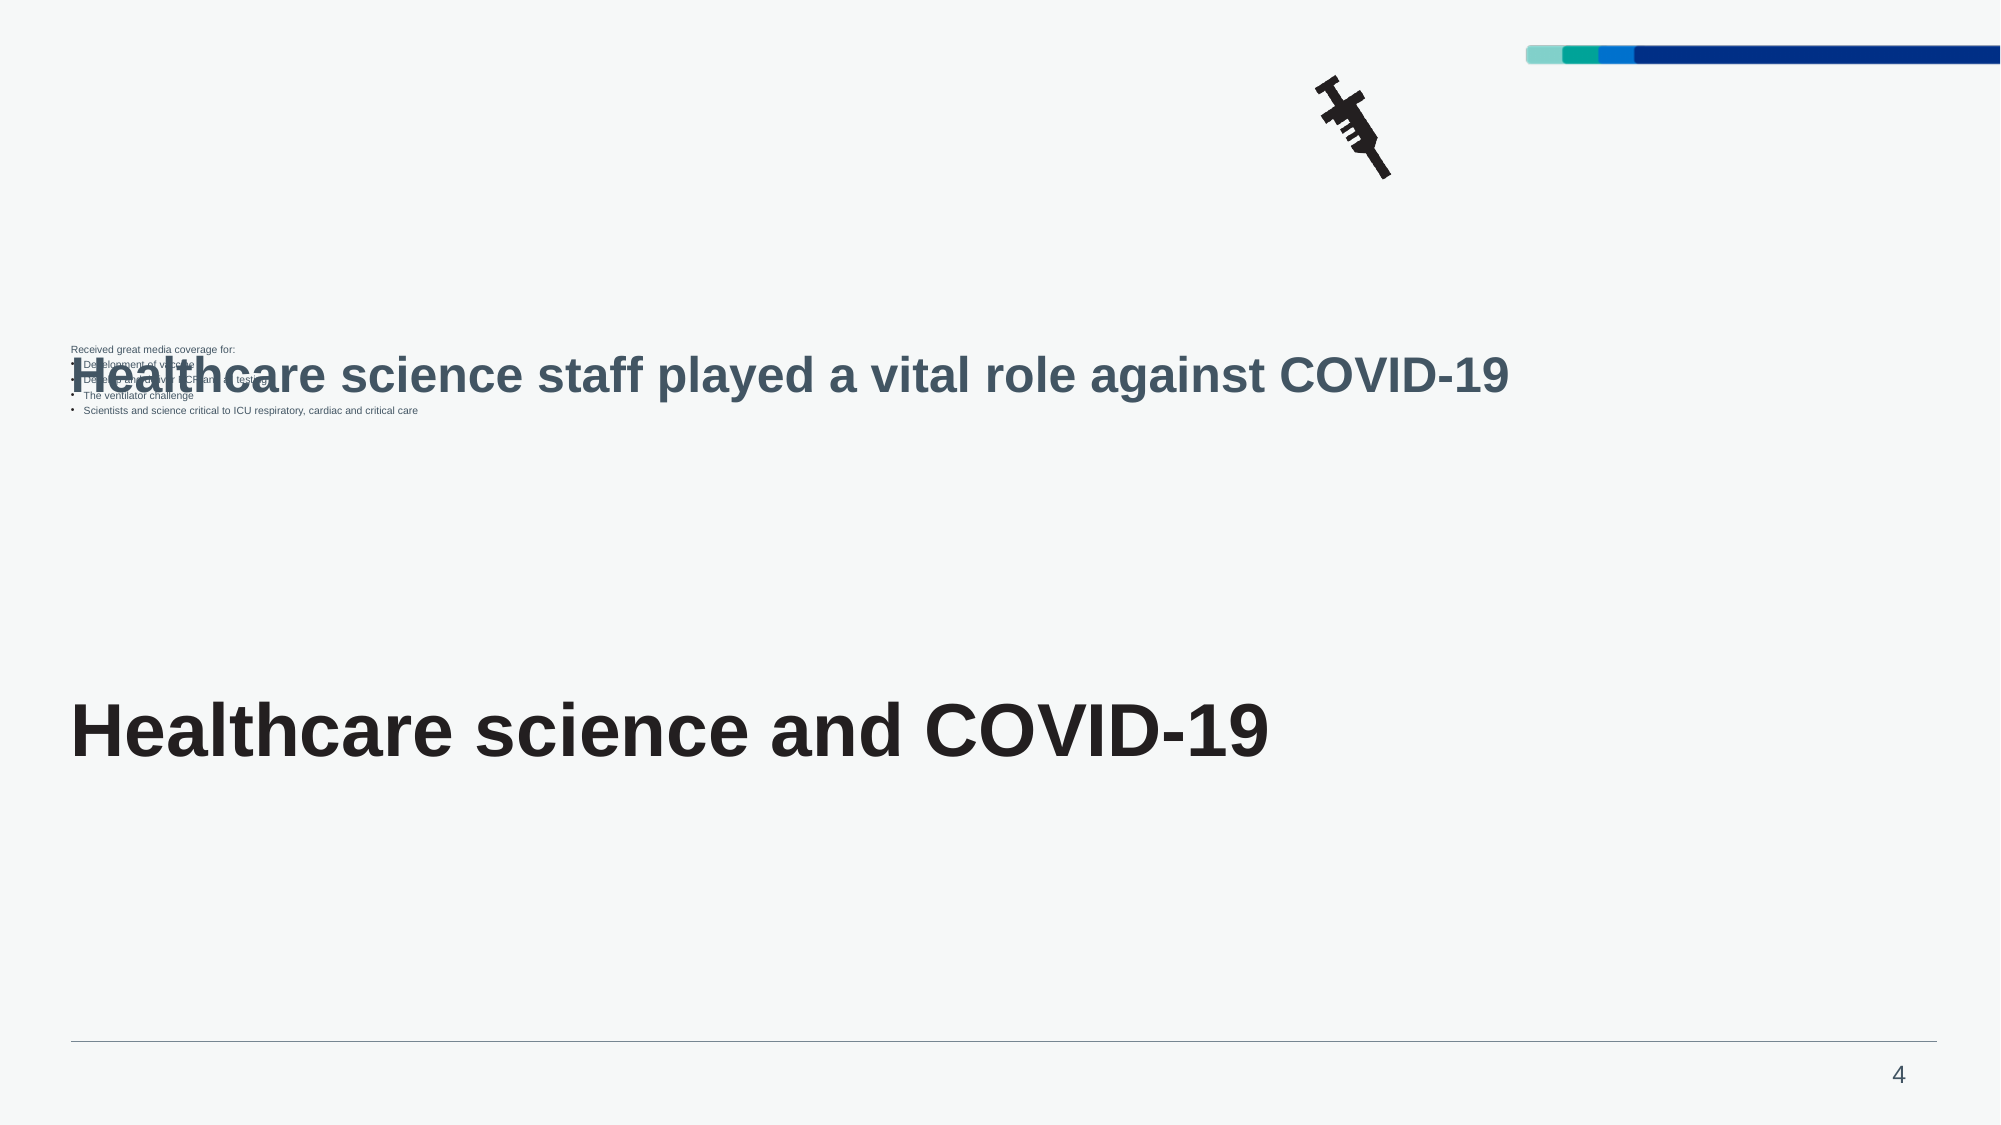

# Received great media coverage for:
Development of vaccine
Develop and deliver PCR and all testing
The ventilator challenge
Scientists and science critical to ICU respiratory, cardiac and critical care
Healthcare science staff played a vital role against COVID-19
Healthcare science and COVID-19